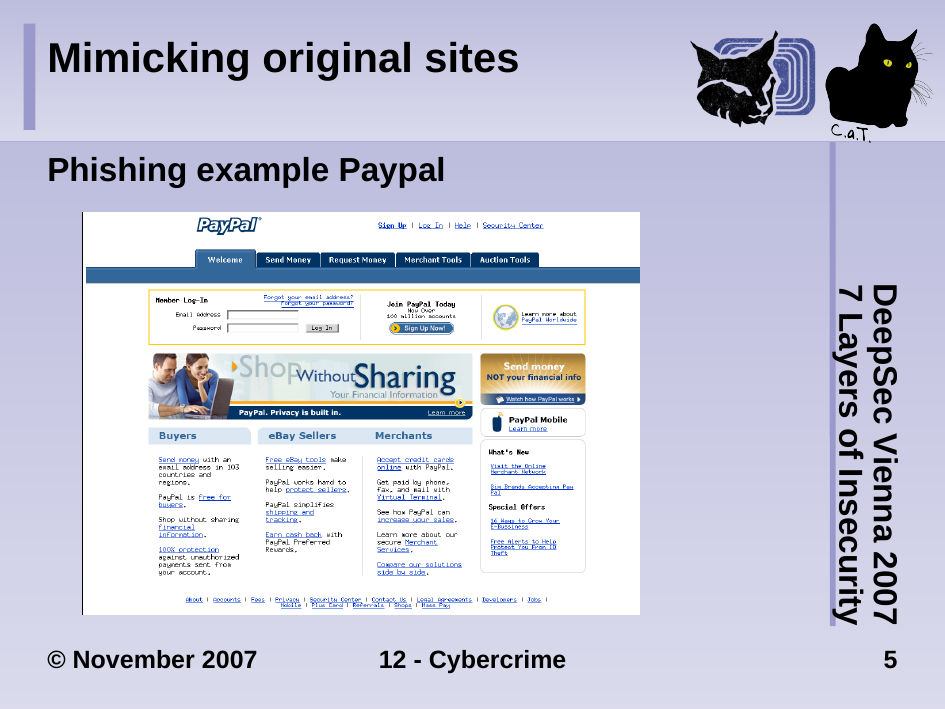

# Mimicking original sites
Phishing example Paypal
© November 2007
12 - Cybercrime
5